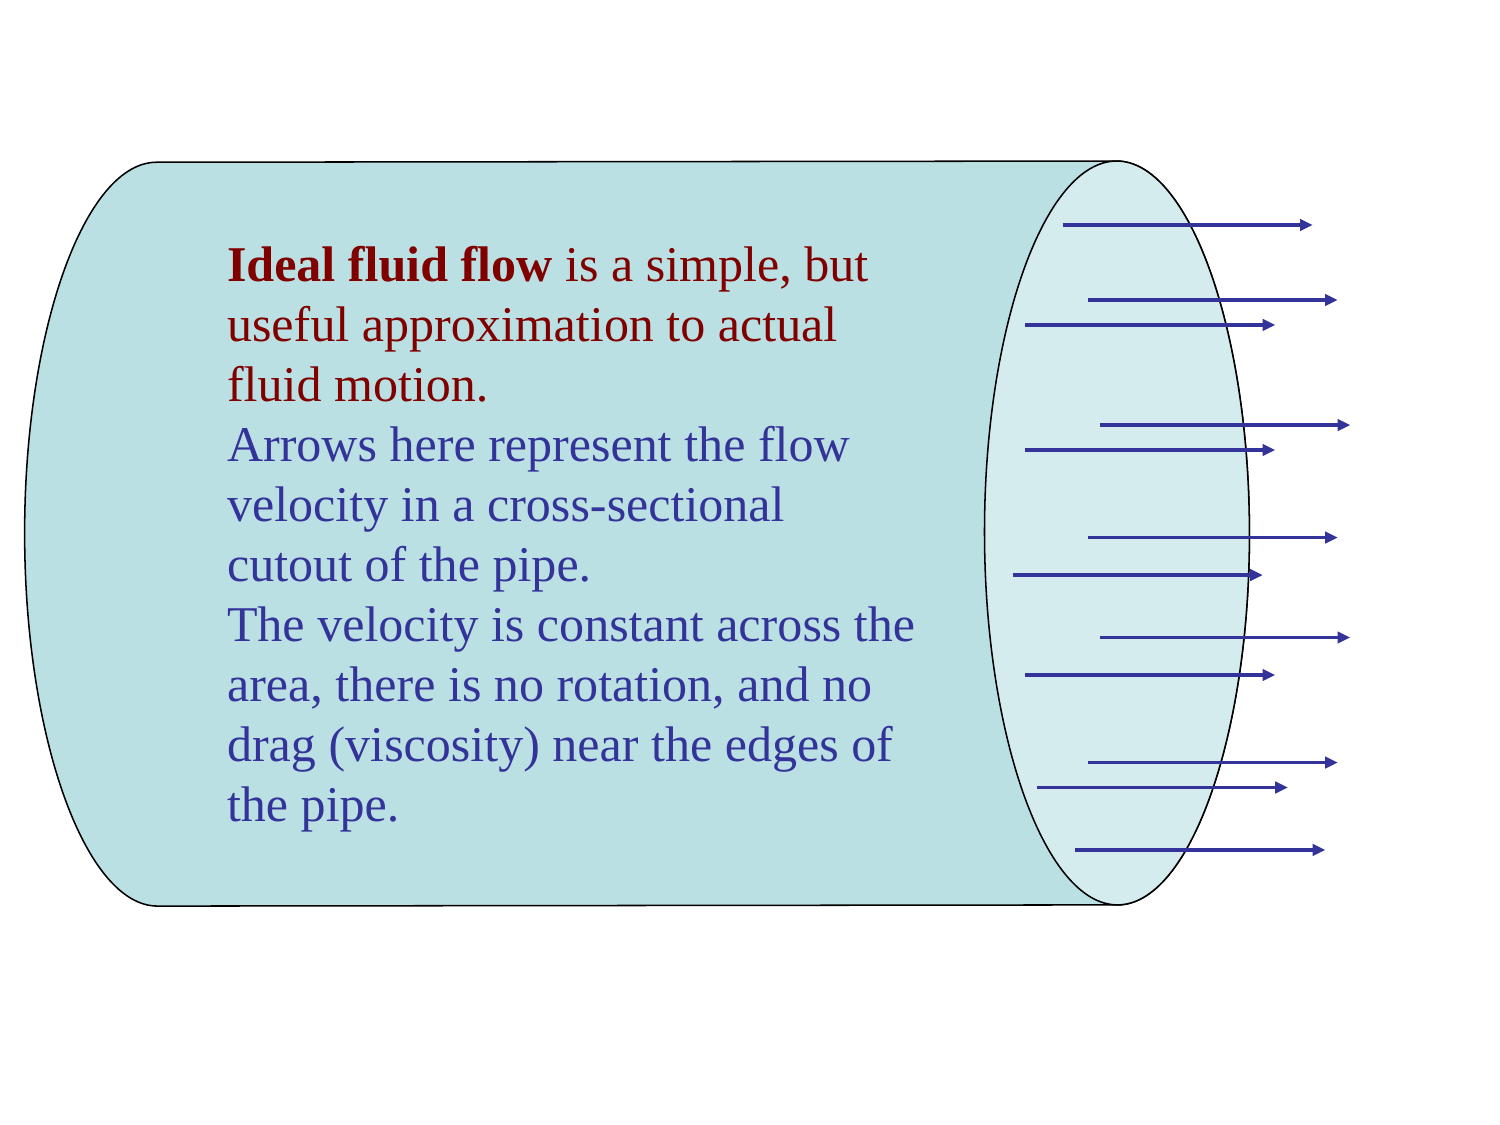

Ideal fluid flow is a simple, but useful approximation to actual fluid motion.
Arrows here represent the flow velocity in a cross-sectional cutout of the pipe.
The velocity is constant across the area, there is no rotation, and no drag (viscosity) near the edges of the pipe.